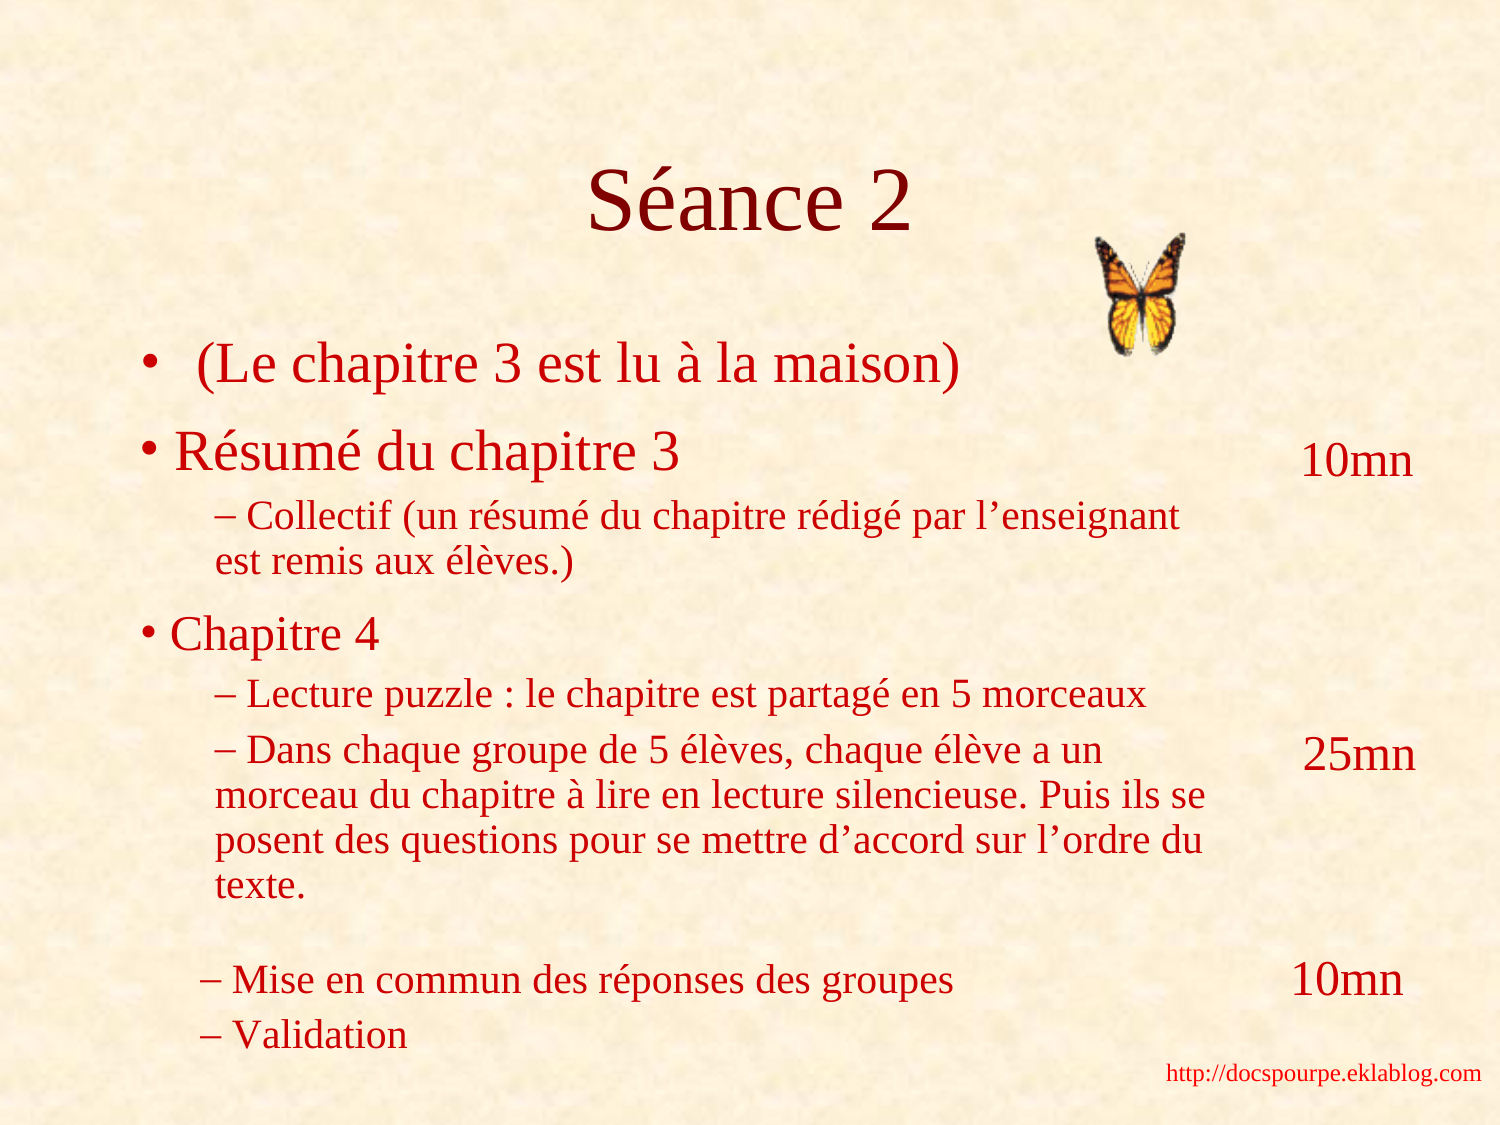

# Séance 2
(Le chapitre 3 est lu à la maison)
 Résumé du chapitre 3
 Collectif (un résumé du chapitre rédigé par l’enseignant est remis aux élèves.)
10mn
 Chapitre 4
 Lecture puzzle : le chapitre est partagé en 5 morceaux
 Dans chaque groupe de 5 élèves, chaque élève a un morceau du chapitre à lire en lecture silencieuse. Puis ils se posent des questions pour se mettre d’accord sur l’ordre du texte.
25mn
10mn
 Mise en commun des réponses des groupes
 Validation
http://docspourpe.eklablog.com